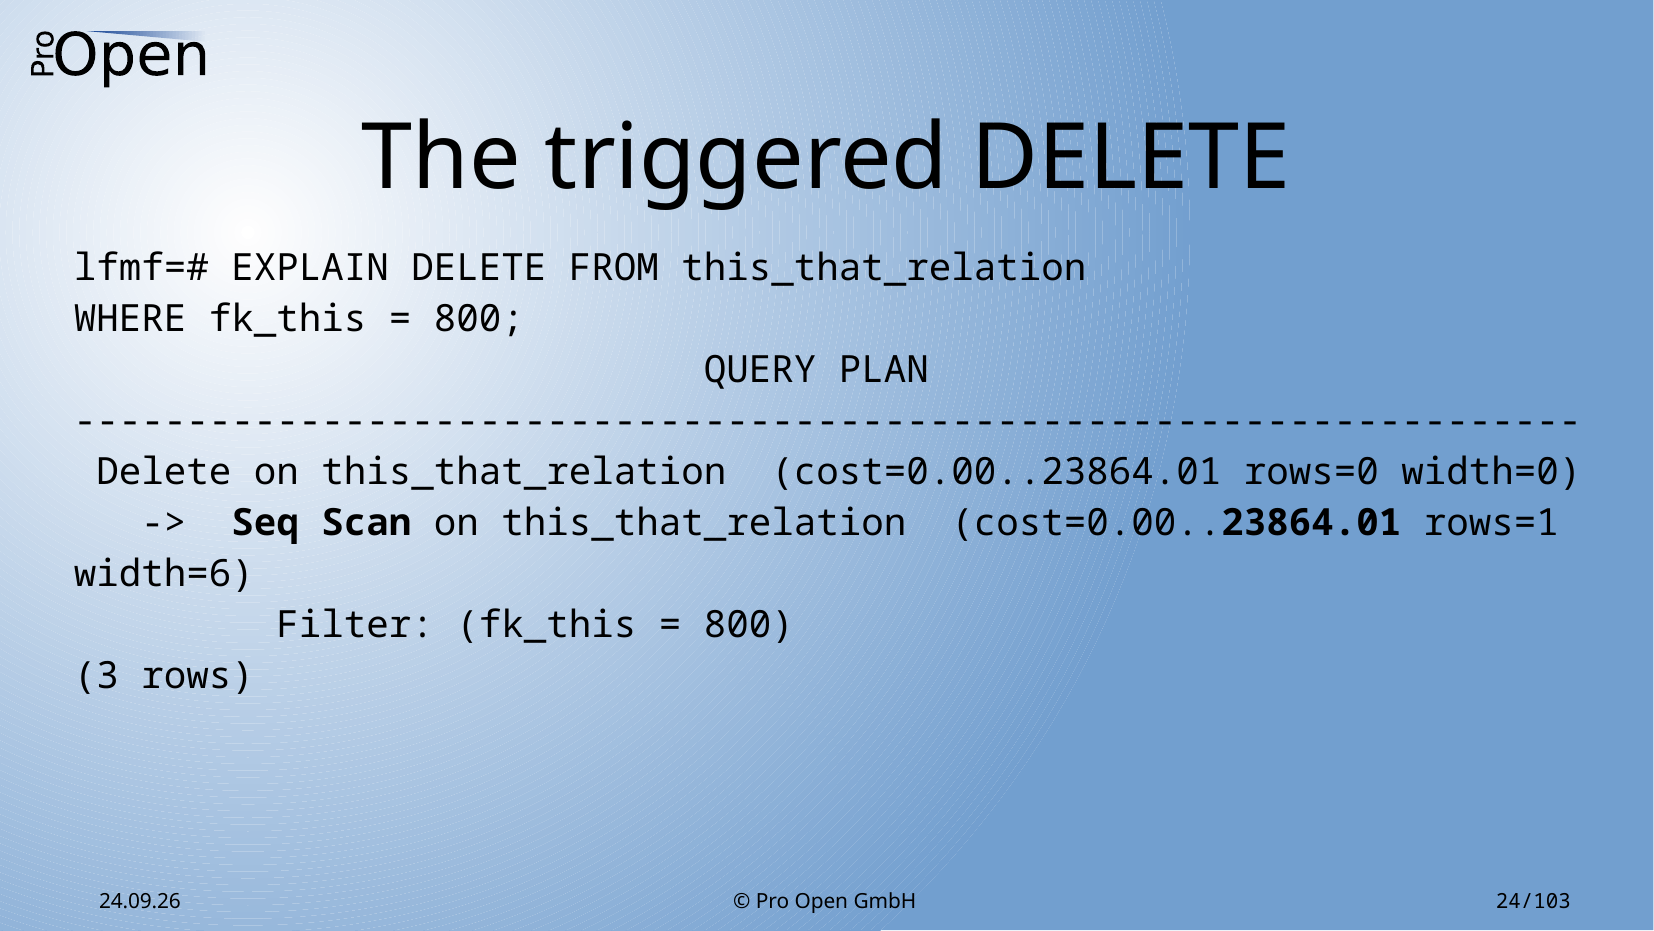

# The triggered DELETE
lfmf=# EXPLAIN DELETE FROM this_that_relation
WHERE fk_this = 800;
 QUERY PLAN
-------------------------------------------------------------------
 Delete on this_that_relation (cost=0.00..23864.01 rows=0 width=0)
 -> Seq Scan on this_that_relation (cost=0.00..23864.01 rows=1 width=6)
 Filter: (fk_this = 800)
(3 rows)
© Pro Open GmbH
24